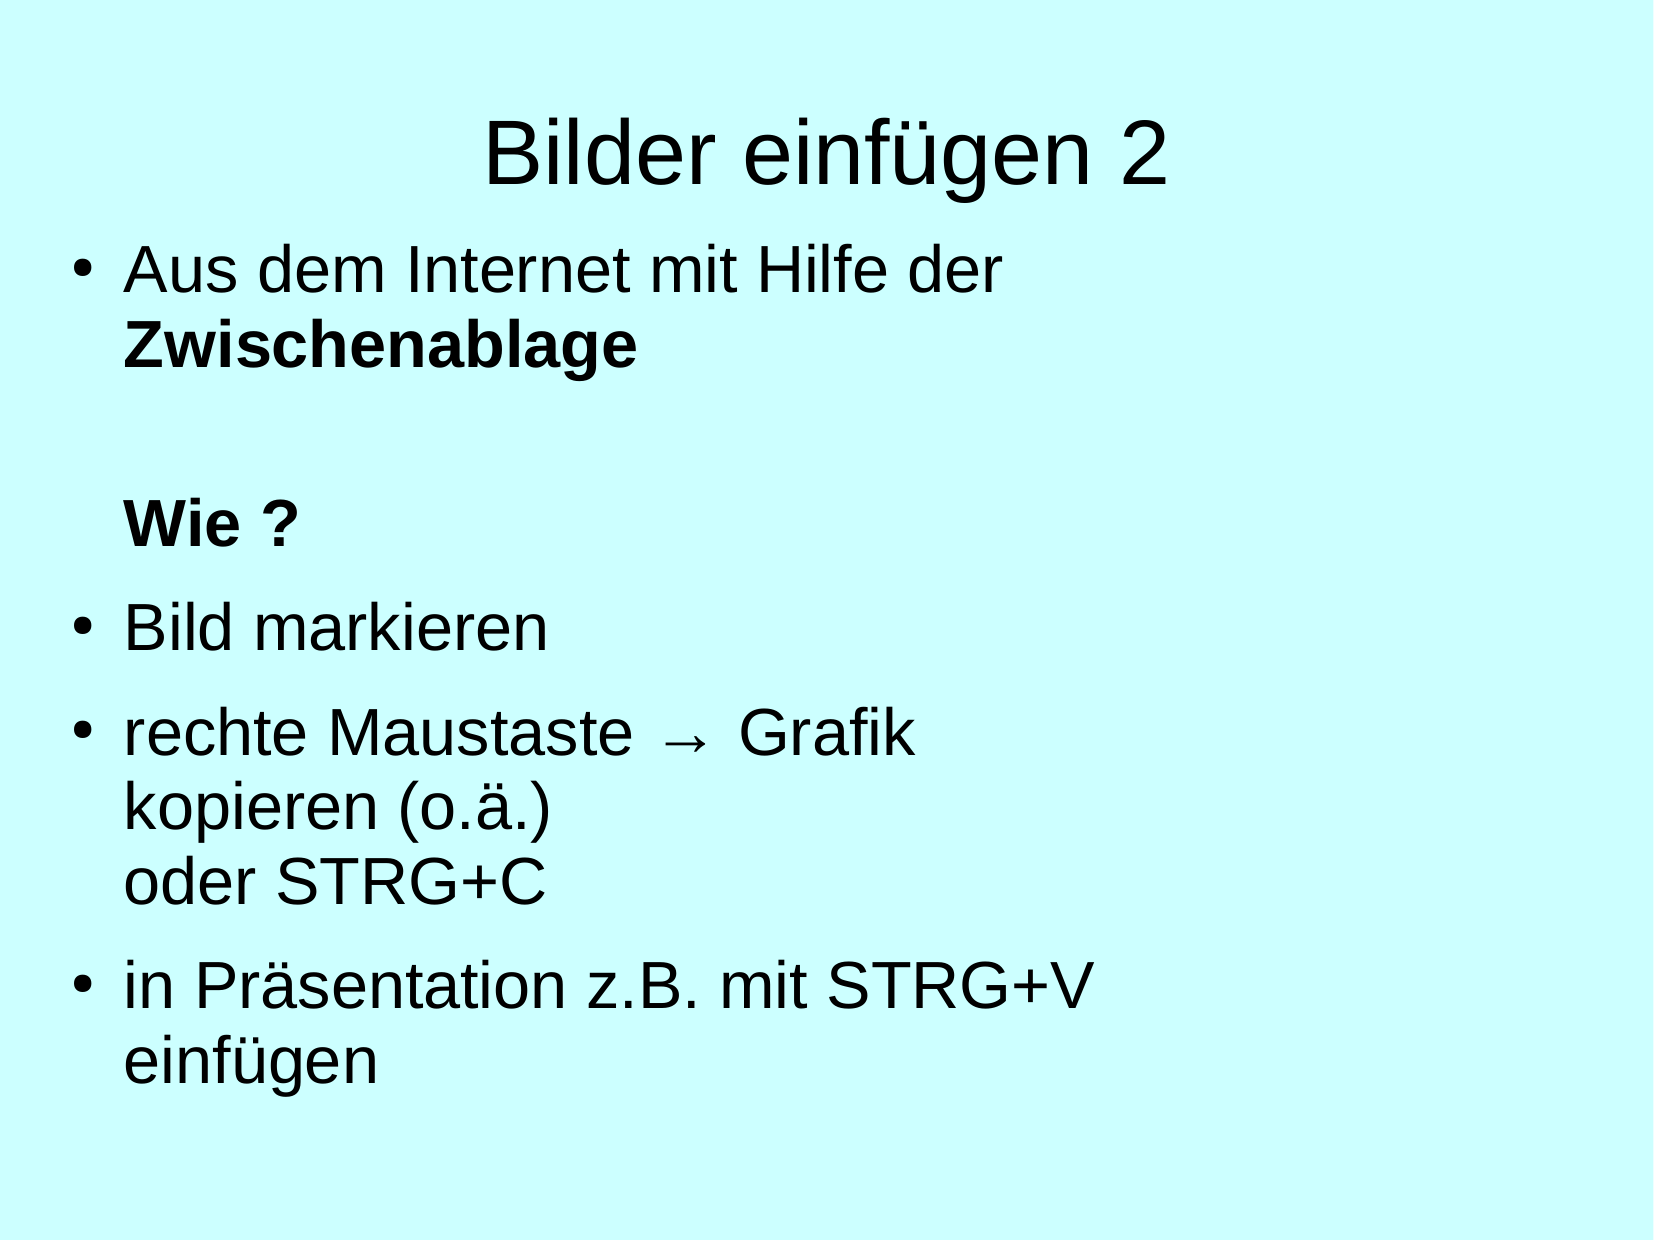

# Bilder einfügen 2
Aus dem Internet mit Hilfe der Zwischenablage
Wie ?
Bild markieren
rechte Maustaste → Grafik kopieren (o.ä.)
oder STRG+C
in Präsentation z.B. mit STRG+V einfügen